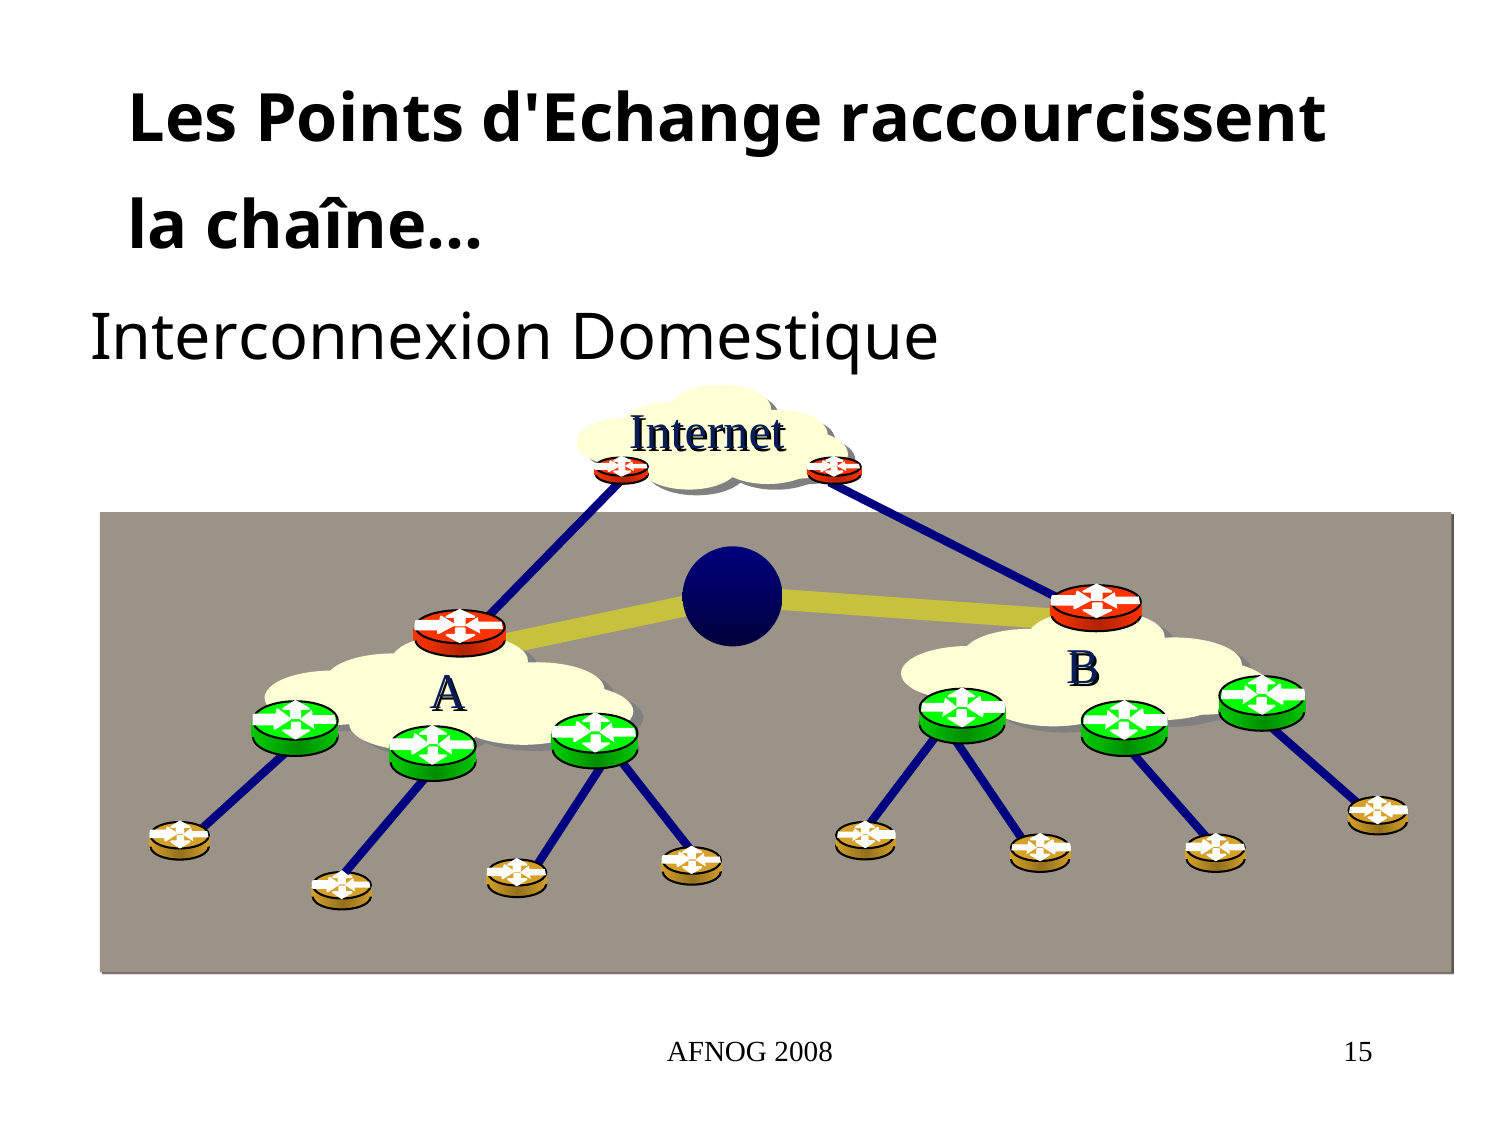

# Les Points d'Echange raccourcissent
la chaîne...
Interconnexion Domestique
Internet
B
A
AFNOG 2008